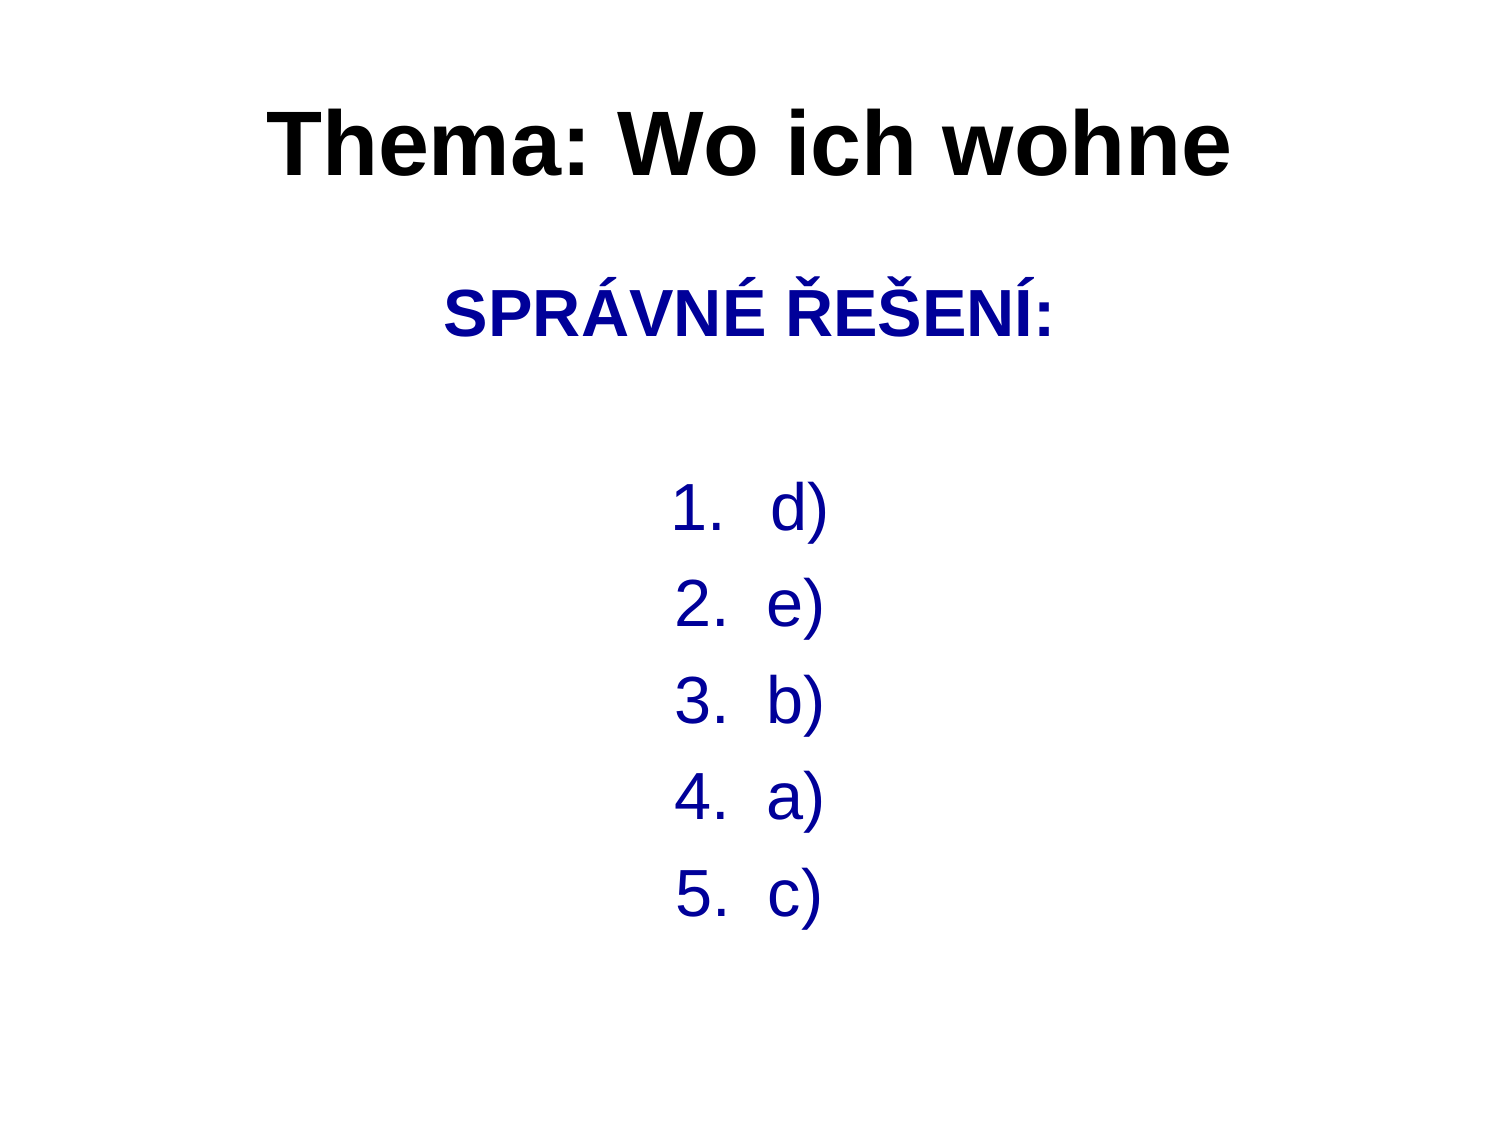

# Thema: Wo ich wohne
SPRÁVNÉ ŘEŠENÍ:
d)
2. e)
3. b)
4. a)
5. c)